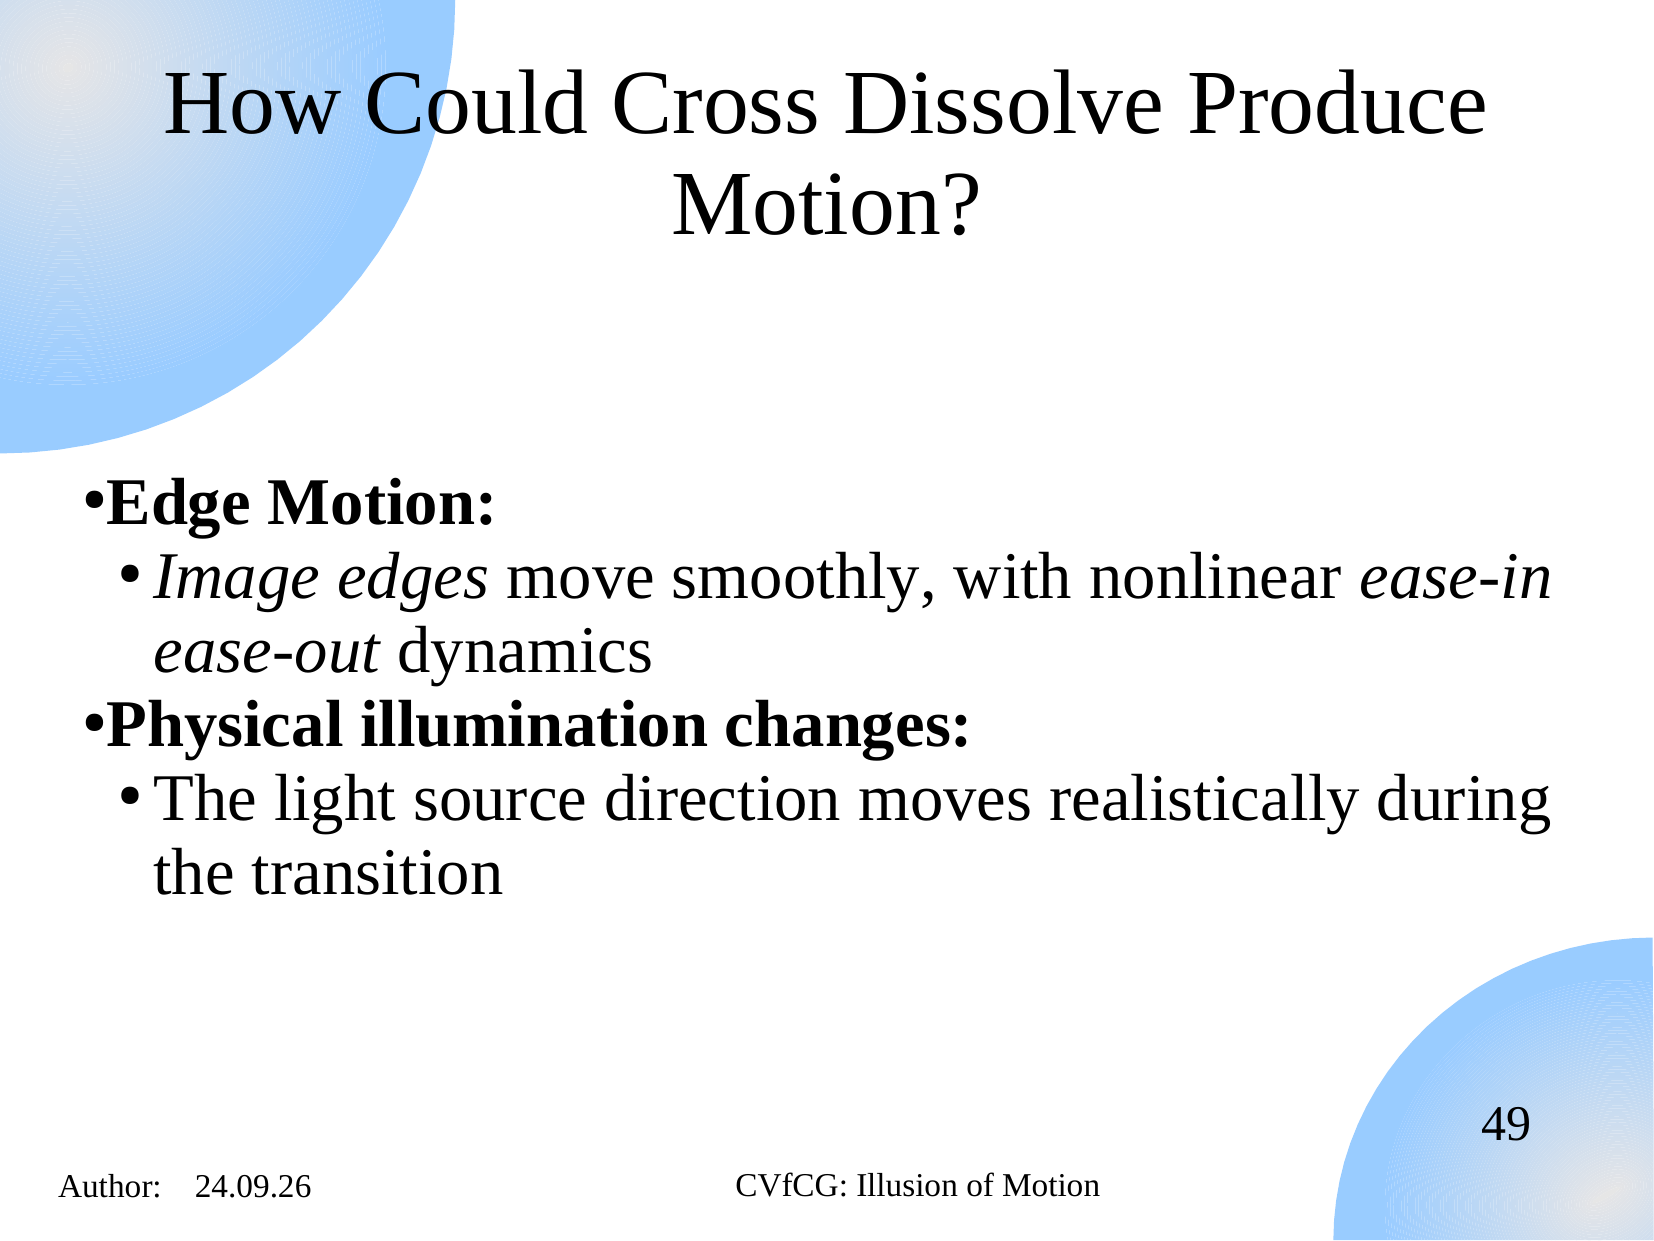

# How Could Cross Dissolve Produce Motion?
Edge Motion:
Image edges move smoothly, with nonlinear ease-in ease-out dynamics
Physical illumination changes:
The light source direction moves realistically during the transition
CVfCG: Illusion of Motion